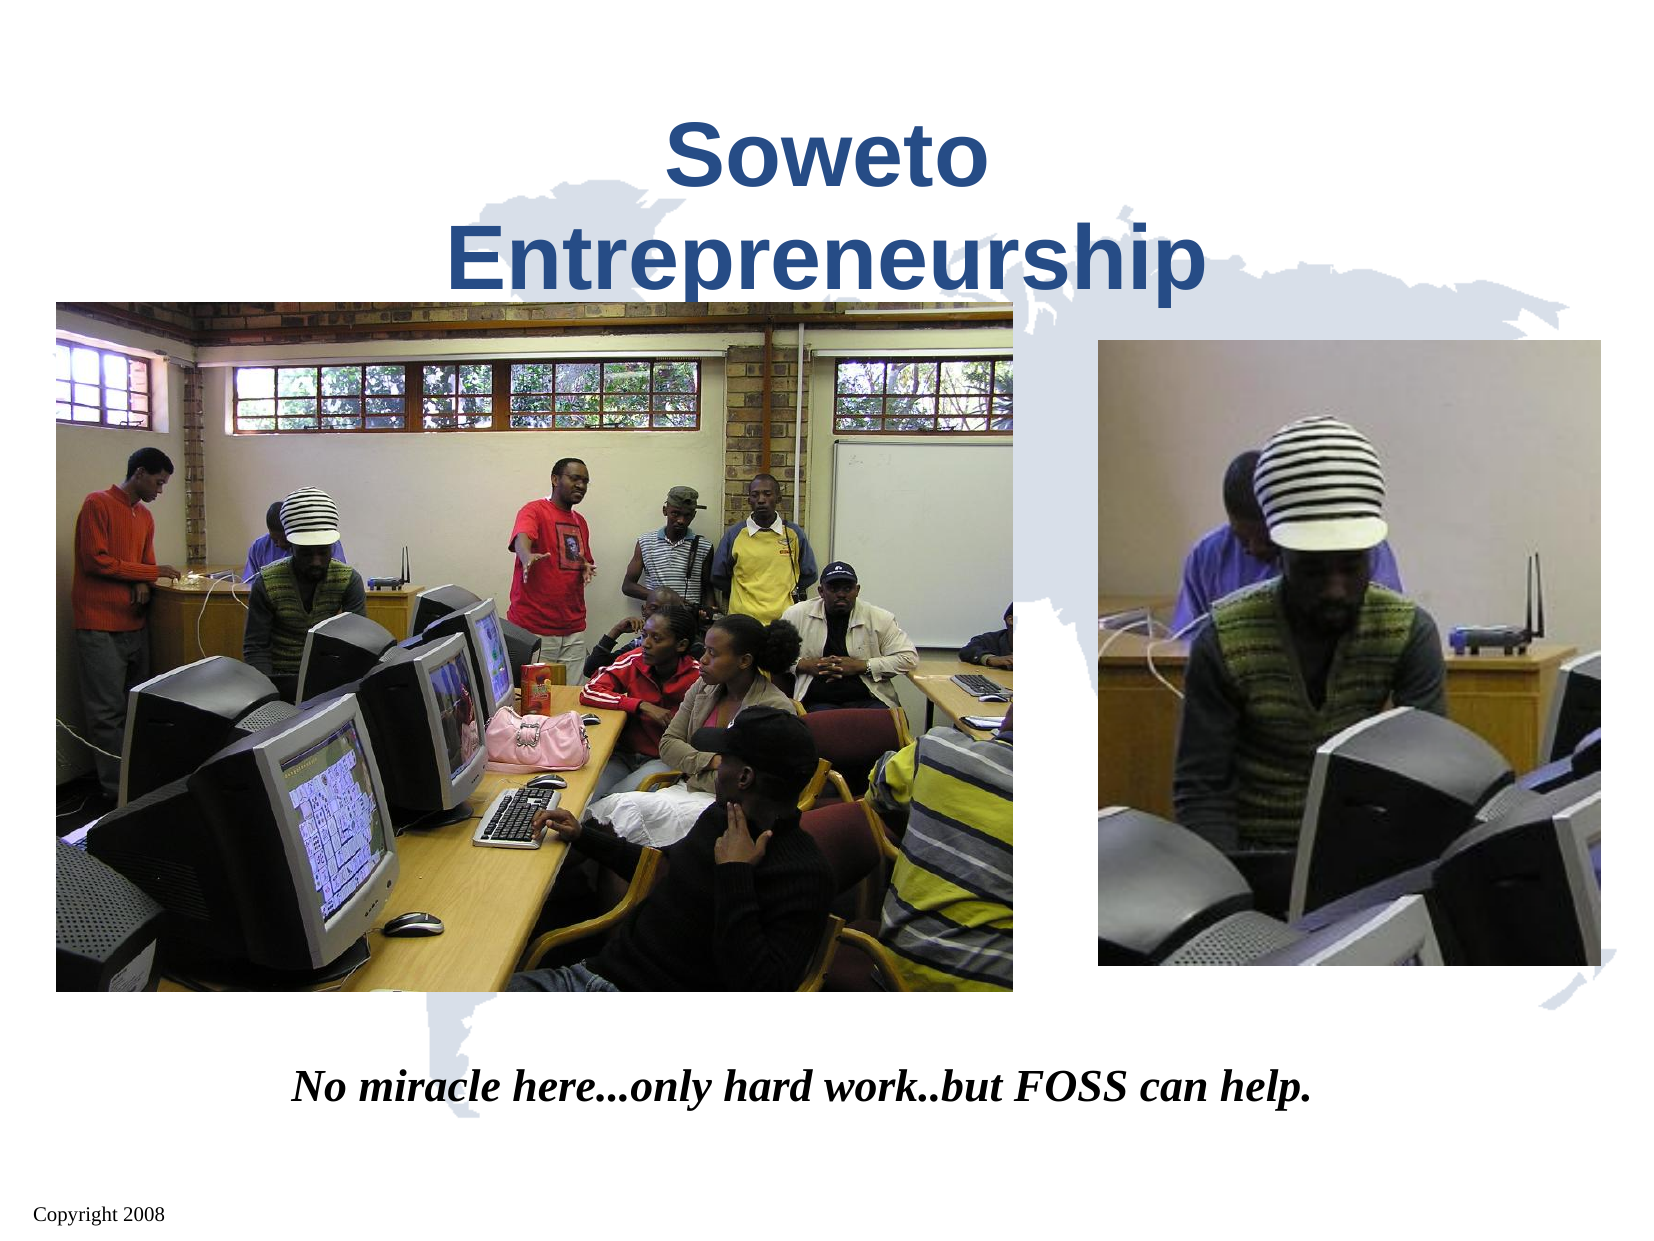

# Soweto Entrepreneurship
No miracle here...only hard work..but FOSS can help.